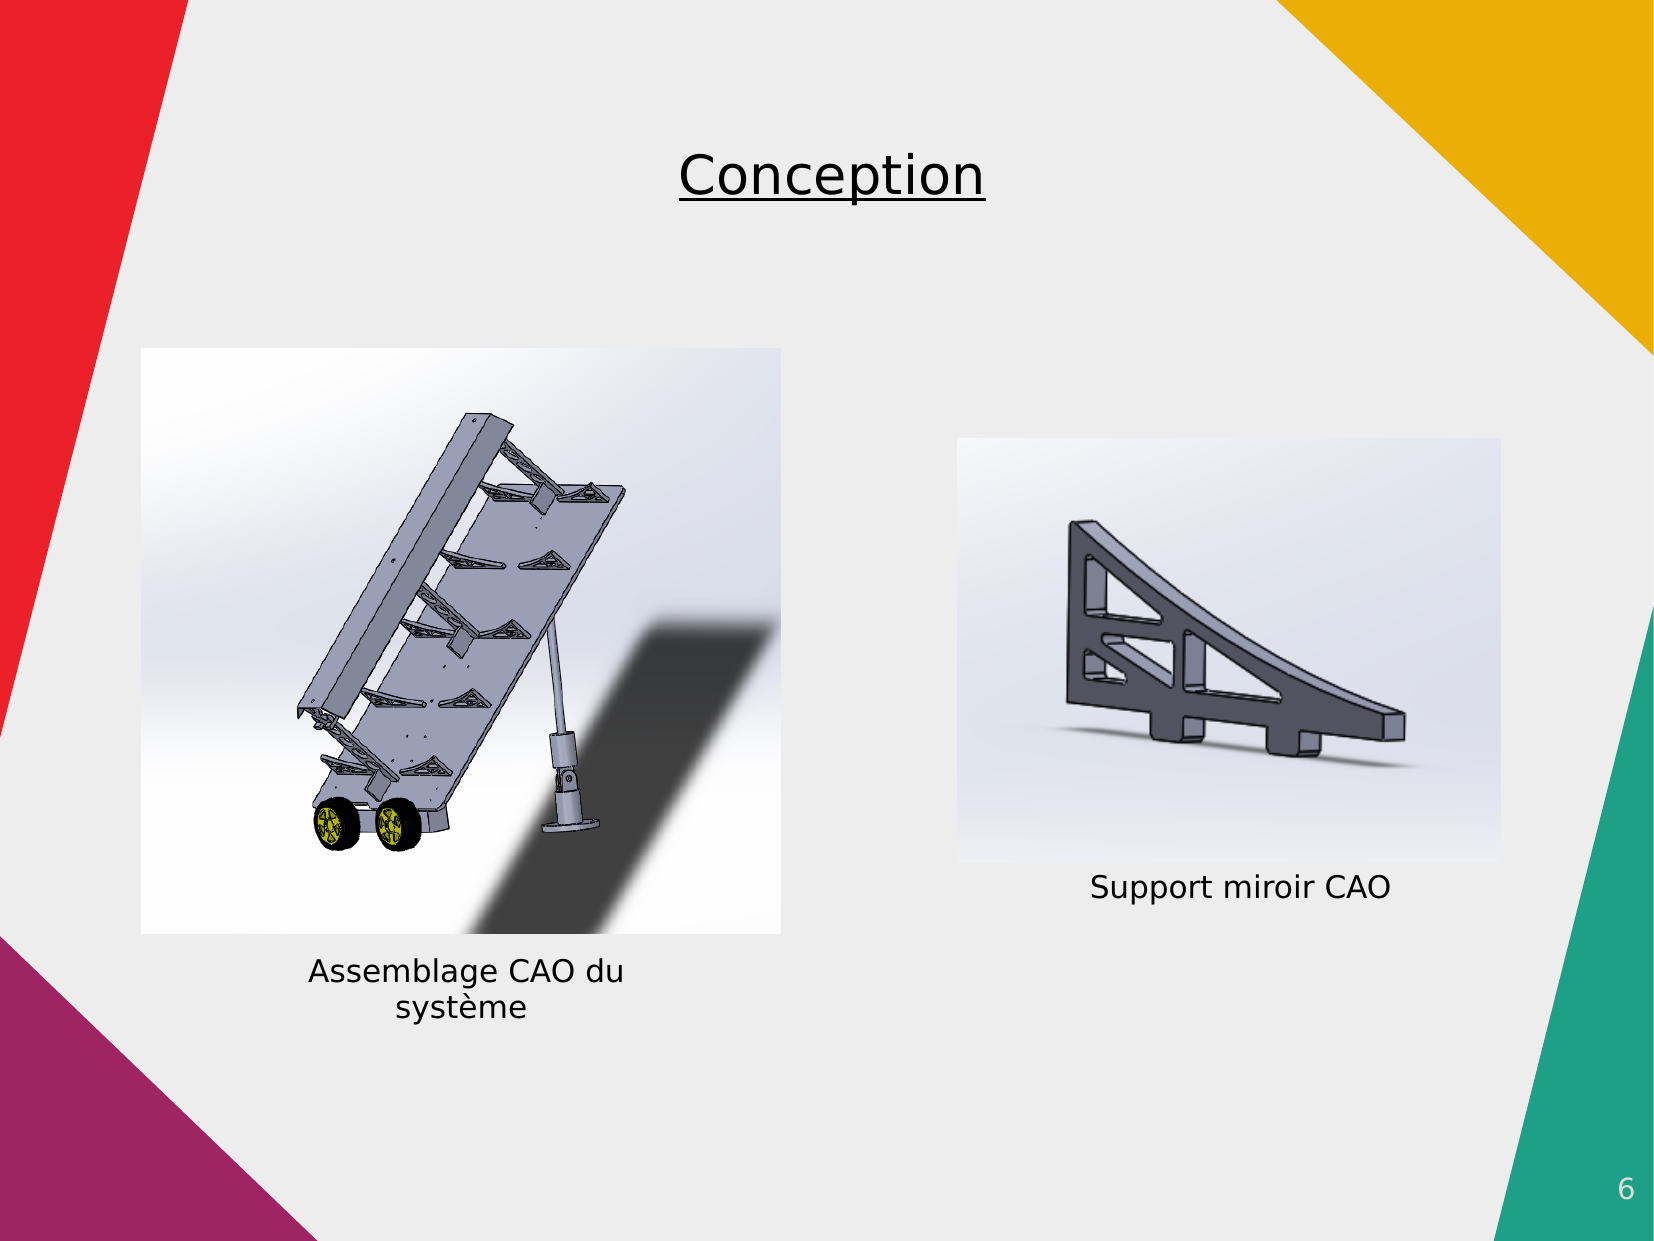

Conception
Support miroir CAO
Assemblage CAO du système
6